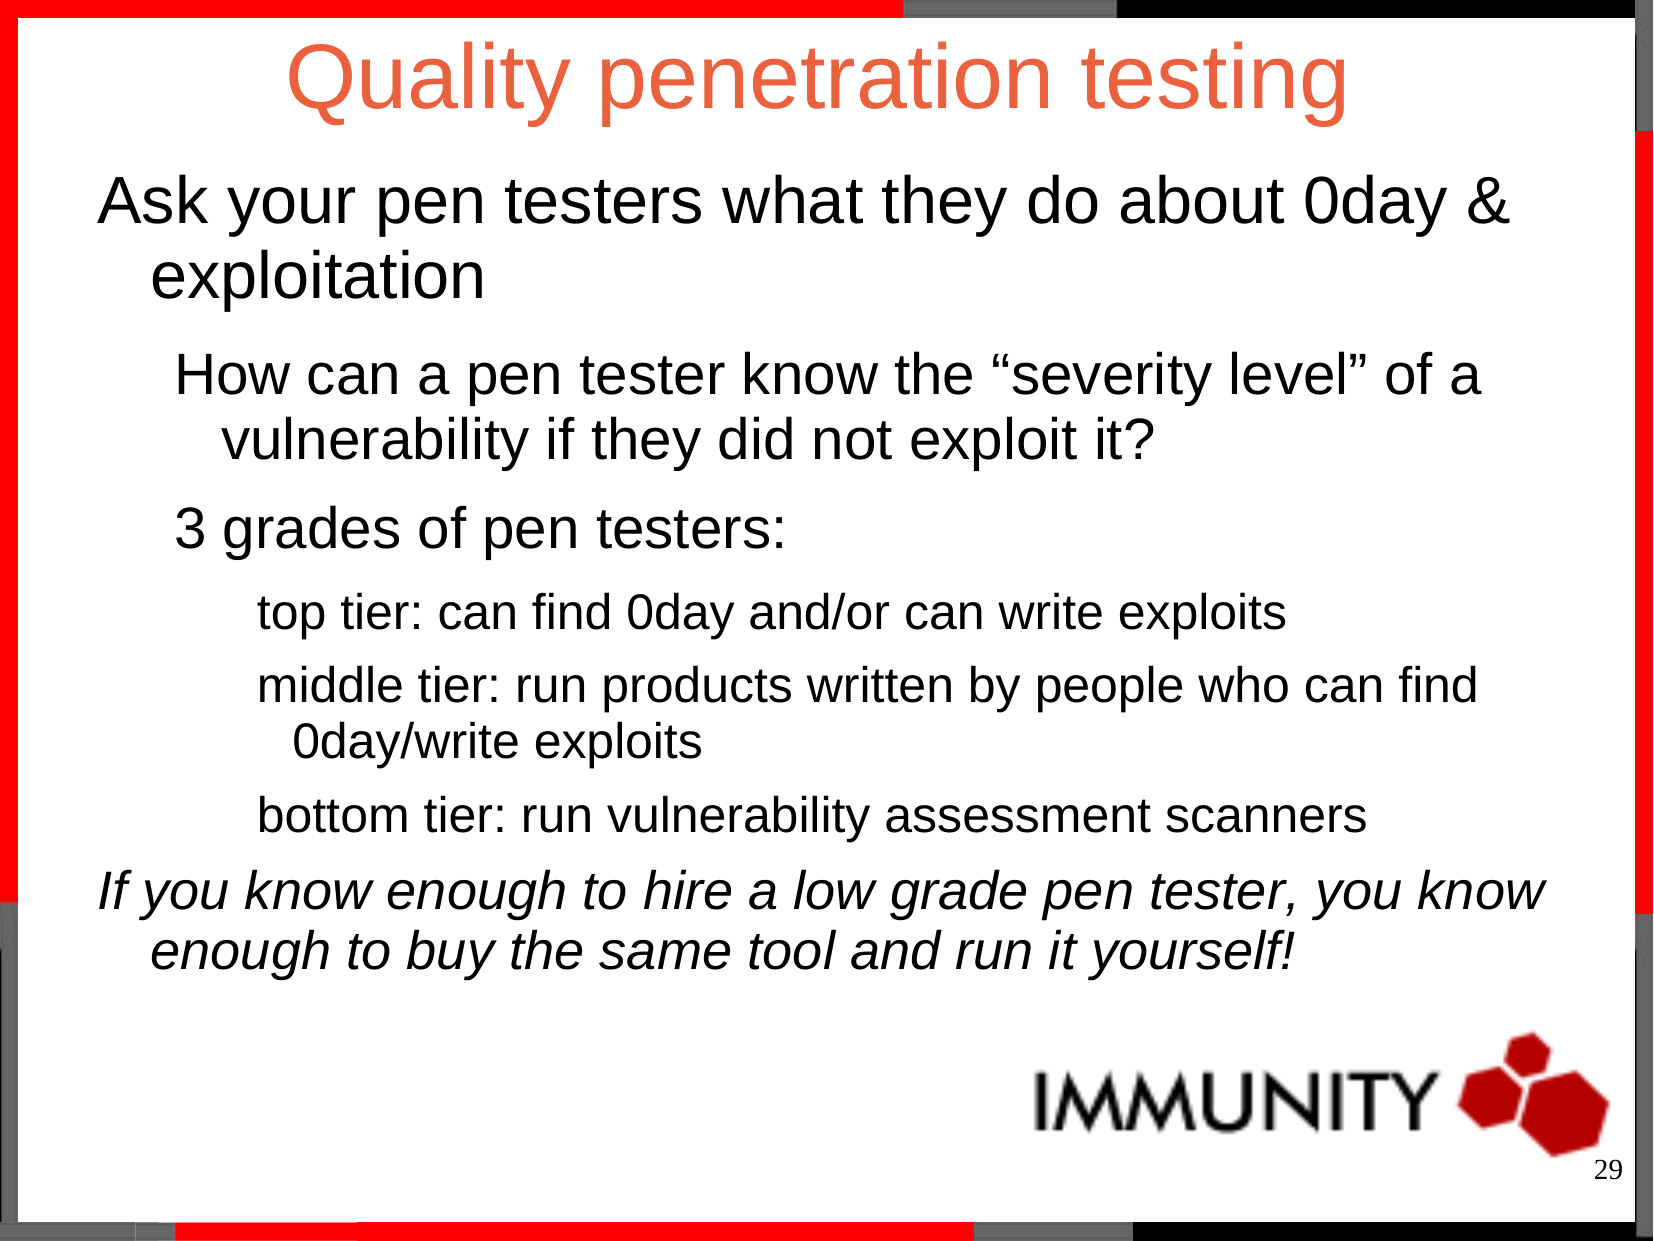

# Quality penetration testing
Ask your pen testers what they do about 0day & exploitation
How can a pen tester know the “severity level” of a vulnerability if they did not exploit it?
3 grades of pen testers:
top tier: can find 0day and/or can write exploits
middle tier: run products written by people who can find 0day/write exploits
bottom tier: run vulnerability assessment scanners
If you know enough to hire a low grade pen tester, you know enough to buy the same tool and run it yourself!